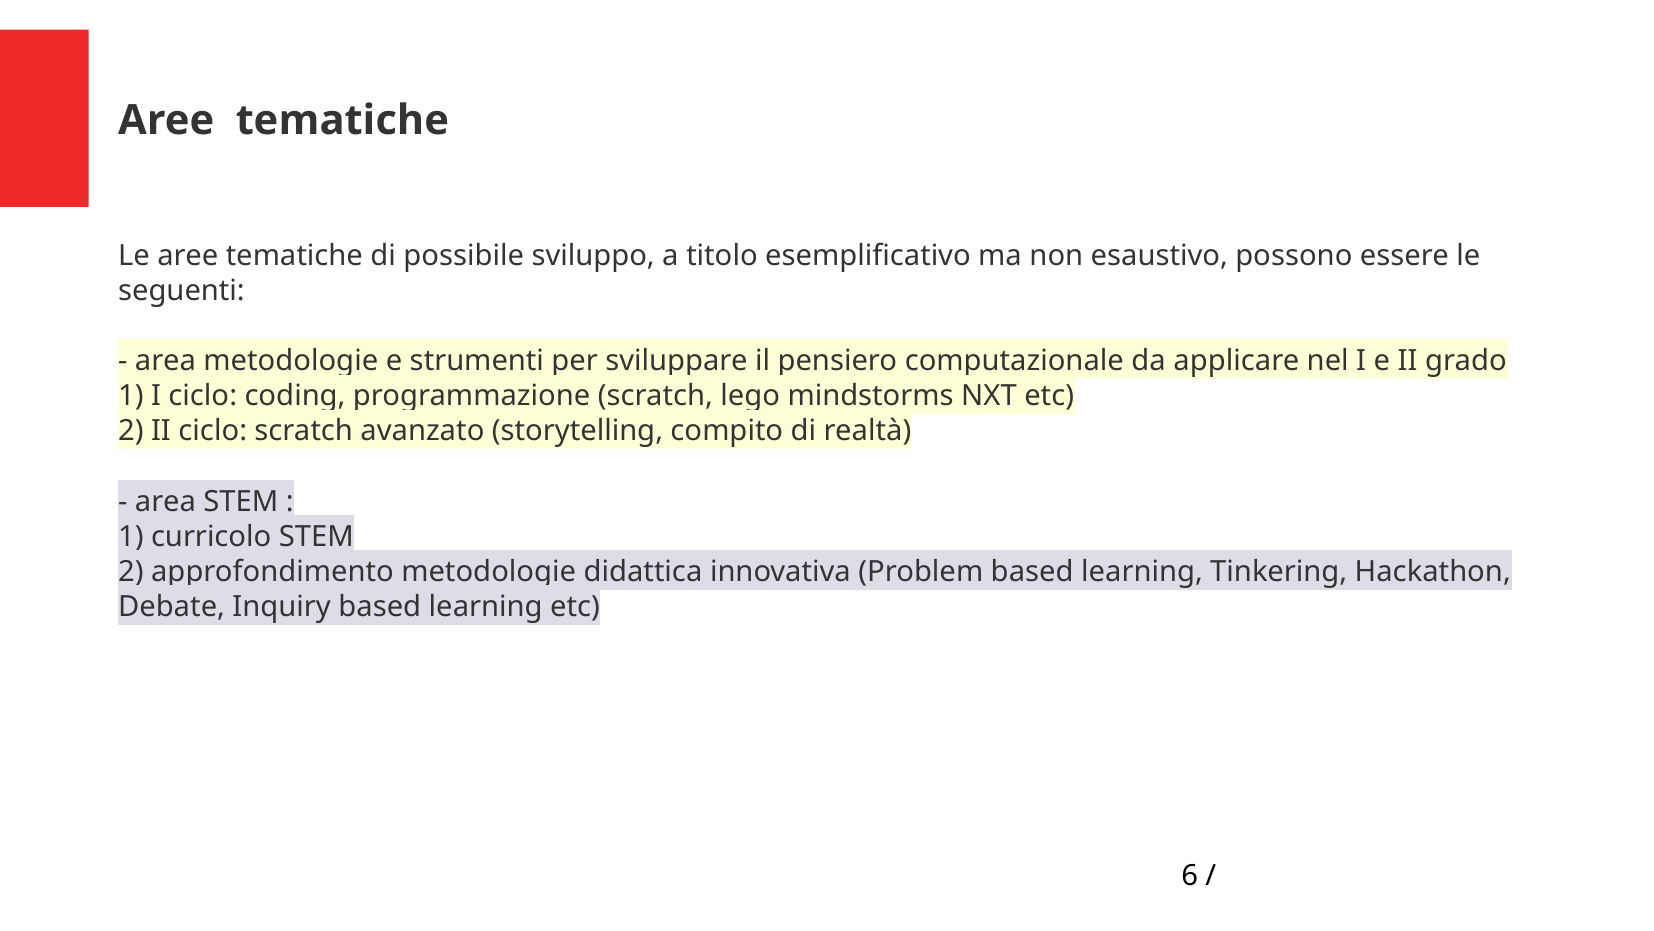

# Aree tematiche
Le aree tematiche di possibile sviluppo, a titolo esemplificativo ma non esaustivo, possono essere le seguenti:
- area metodologie e strumenti per sviluppare il pensiero computazionale da applicare nel I e II grado
1) I ciclo: coding, programmazione (scratch, lego mindstorms NXT etc)
2) II ciclo: scratch avanzato (storytelling, compito di realtà)
- area STEM :
1) curricolo STEM
2) approfondimento metodologie didattica innovativa (Problem based learning, Tinkering, Hackathon, Debate, Inquiry based learning etc)